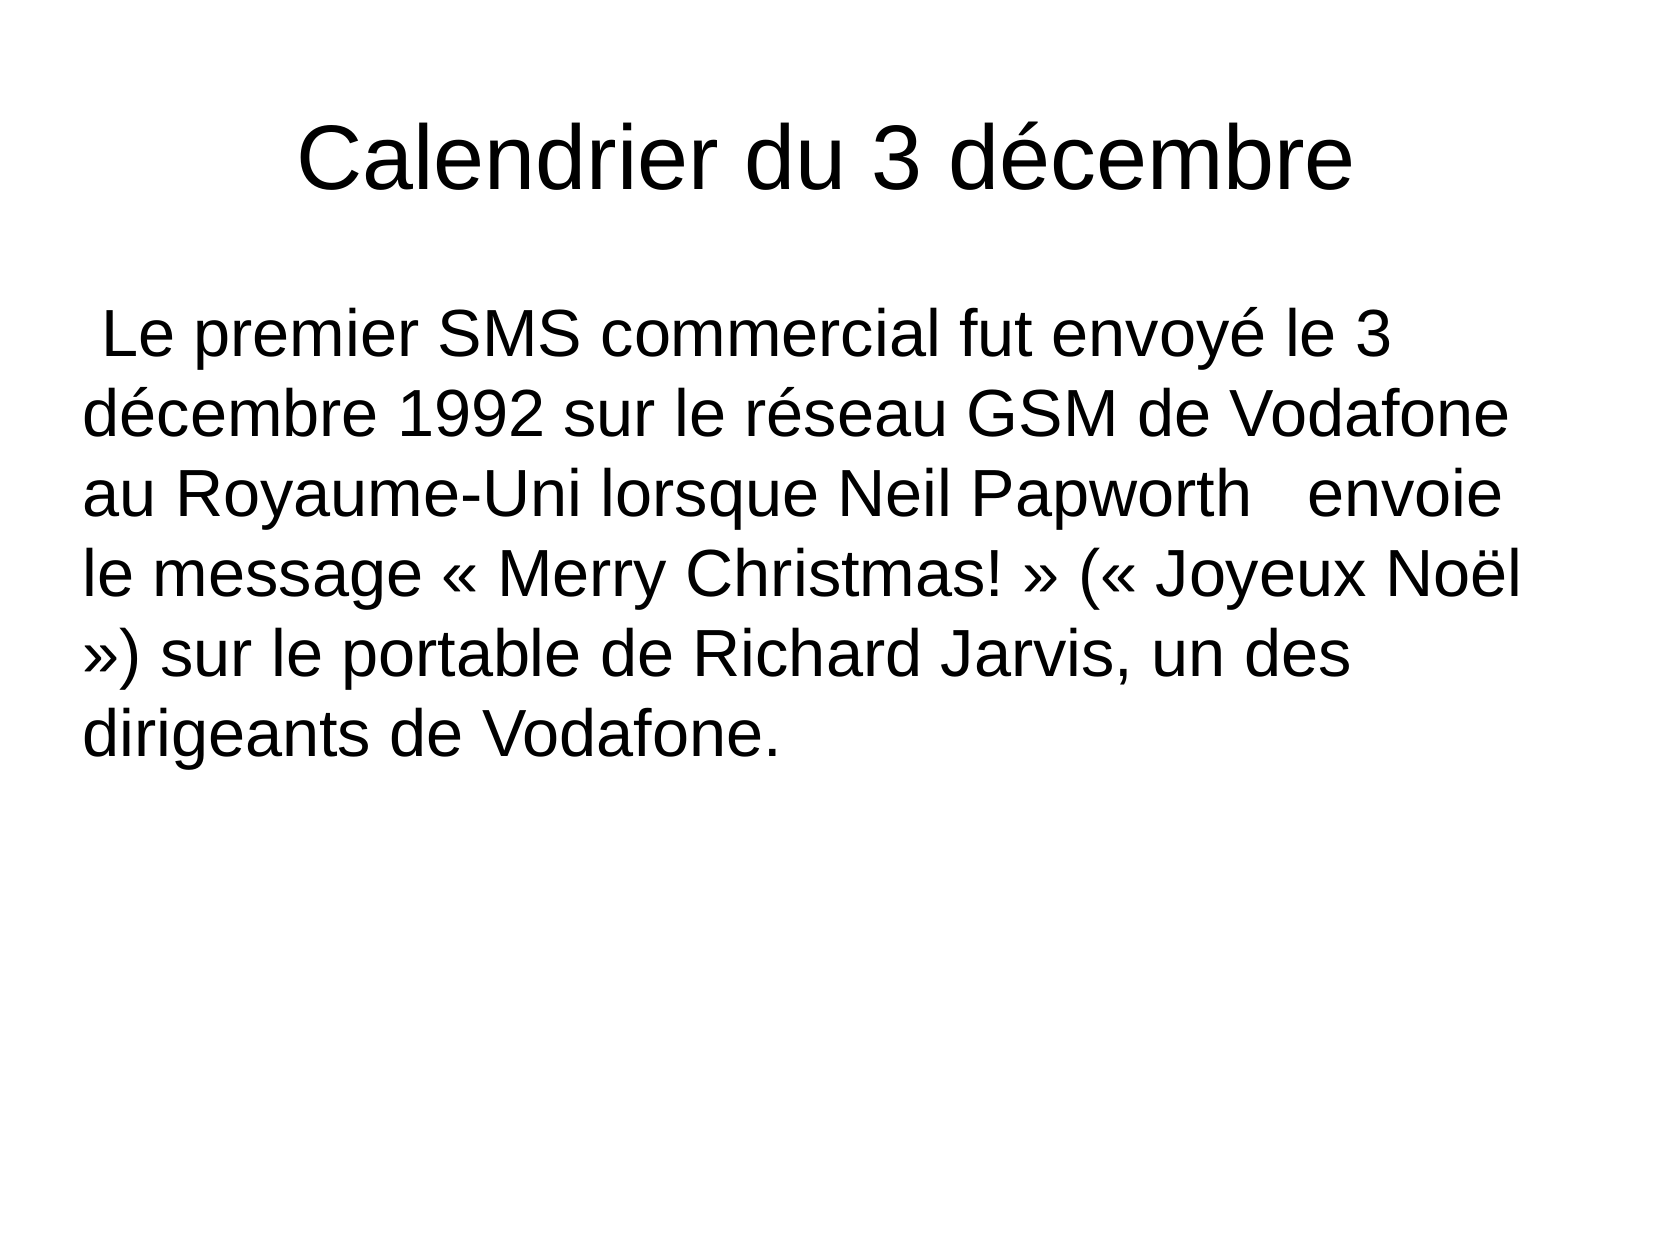

# Calendrier du 3 décembre
 Le premier SMS commercial fut envoyé le 3 décembre 1992 sur le réseau GSM de Vodafone au Royaume-Uni lorsque Neil Papworth envoie le message « Merry Christmas! » (« Joyeux Noël ») sur le portable de Richard Jarvis, un des dirigeants de Vodafone.